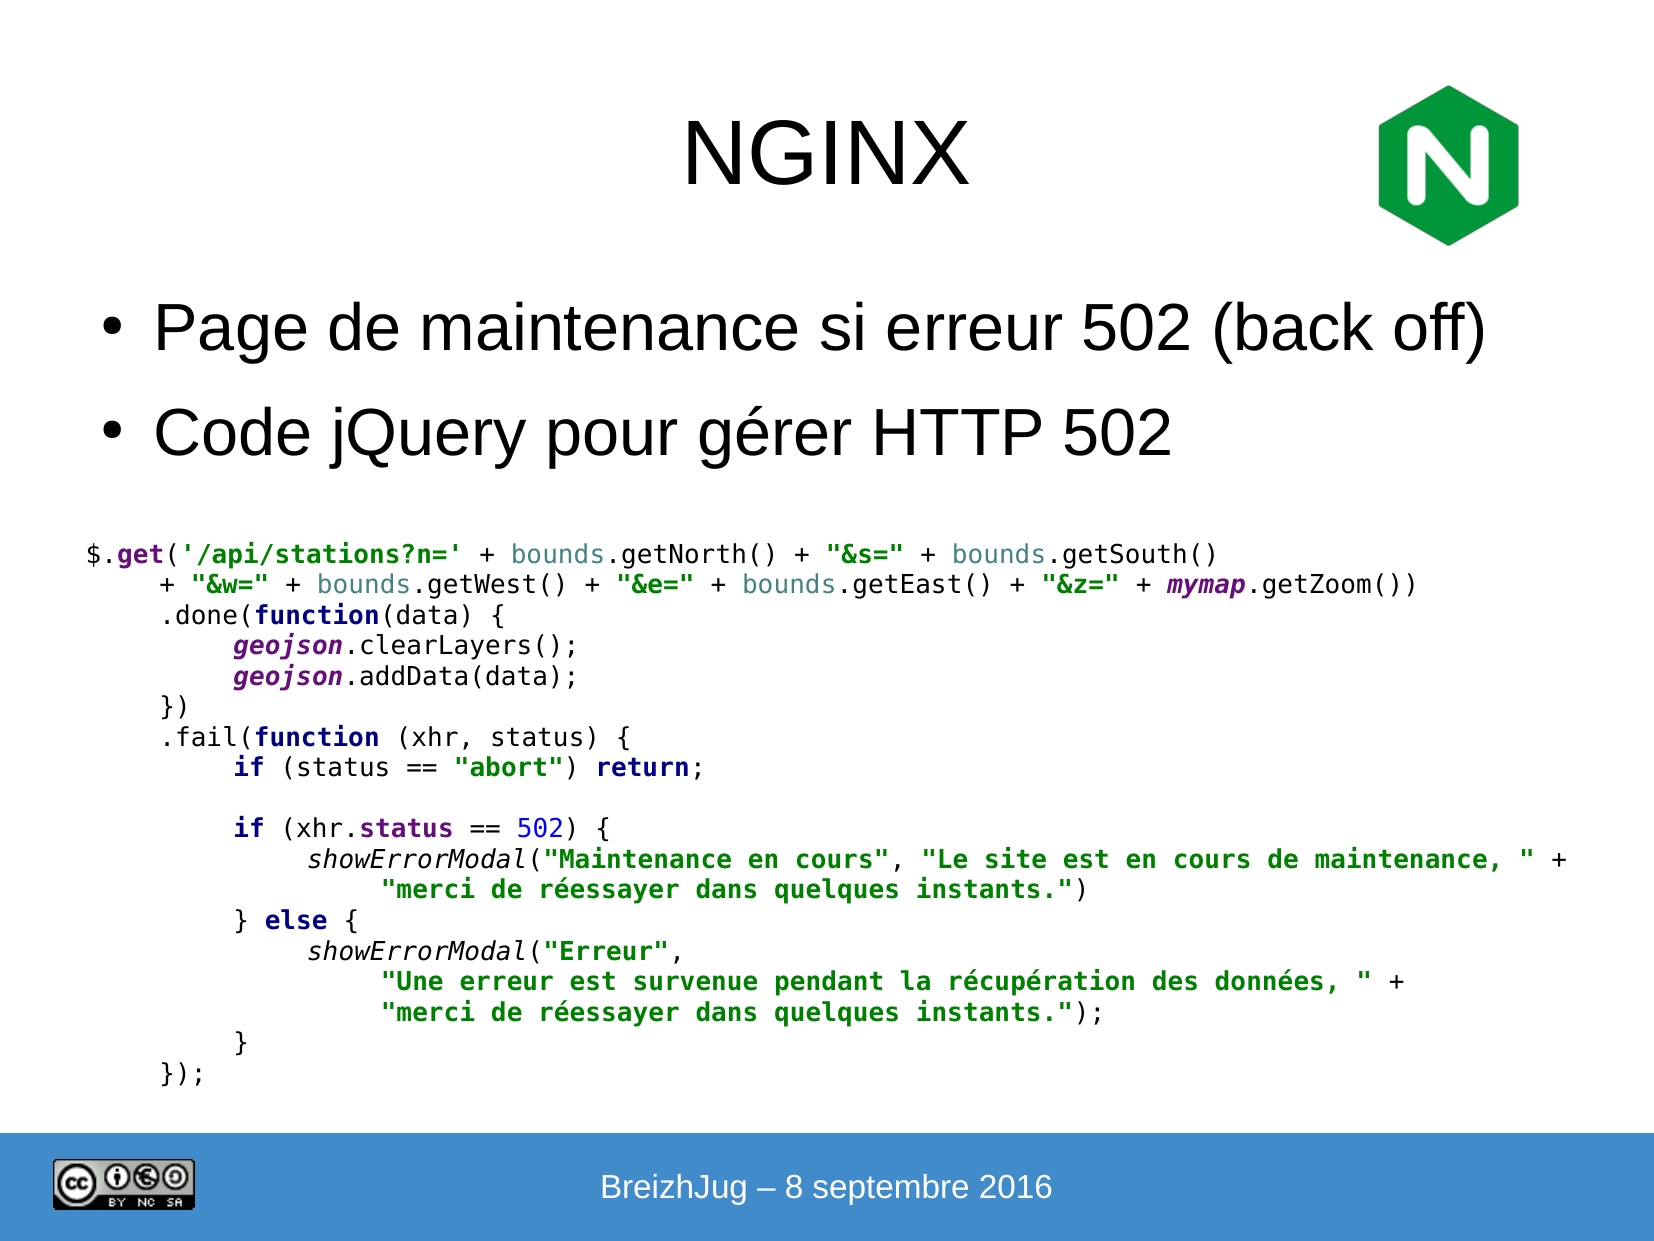

# NGINX
Page de maintenance si erreur 502 (back off)
Code jQuery pour gérer HTTP 502
$.get('/api/stations?n=' + bounds.getNorth() + "&s=" + bounds.getSouth()
	+ "&w=" + bounds.getWest() + "&e=" + bounds.getEast() + "&z=" + mymap.getZoom())
	.done(function(data) {
		geojson.clearLayers();
		geojson.addData(data);
	})
	.fail(function (xhr, status) {
		if (status == "abort") return;
		if (xhr.status == 502) {
			showErrorModal("Maintenance en cours", "Le site est en cours de maintenance, " +
				"merci de réessayer dans quelques instants.")
		} else {
			showErrorModal("Erreur",
				"Une erreur est survenue pendant la récupération des données, " +
				"merci de réessayer dans quelques instants.");
		}
	});